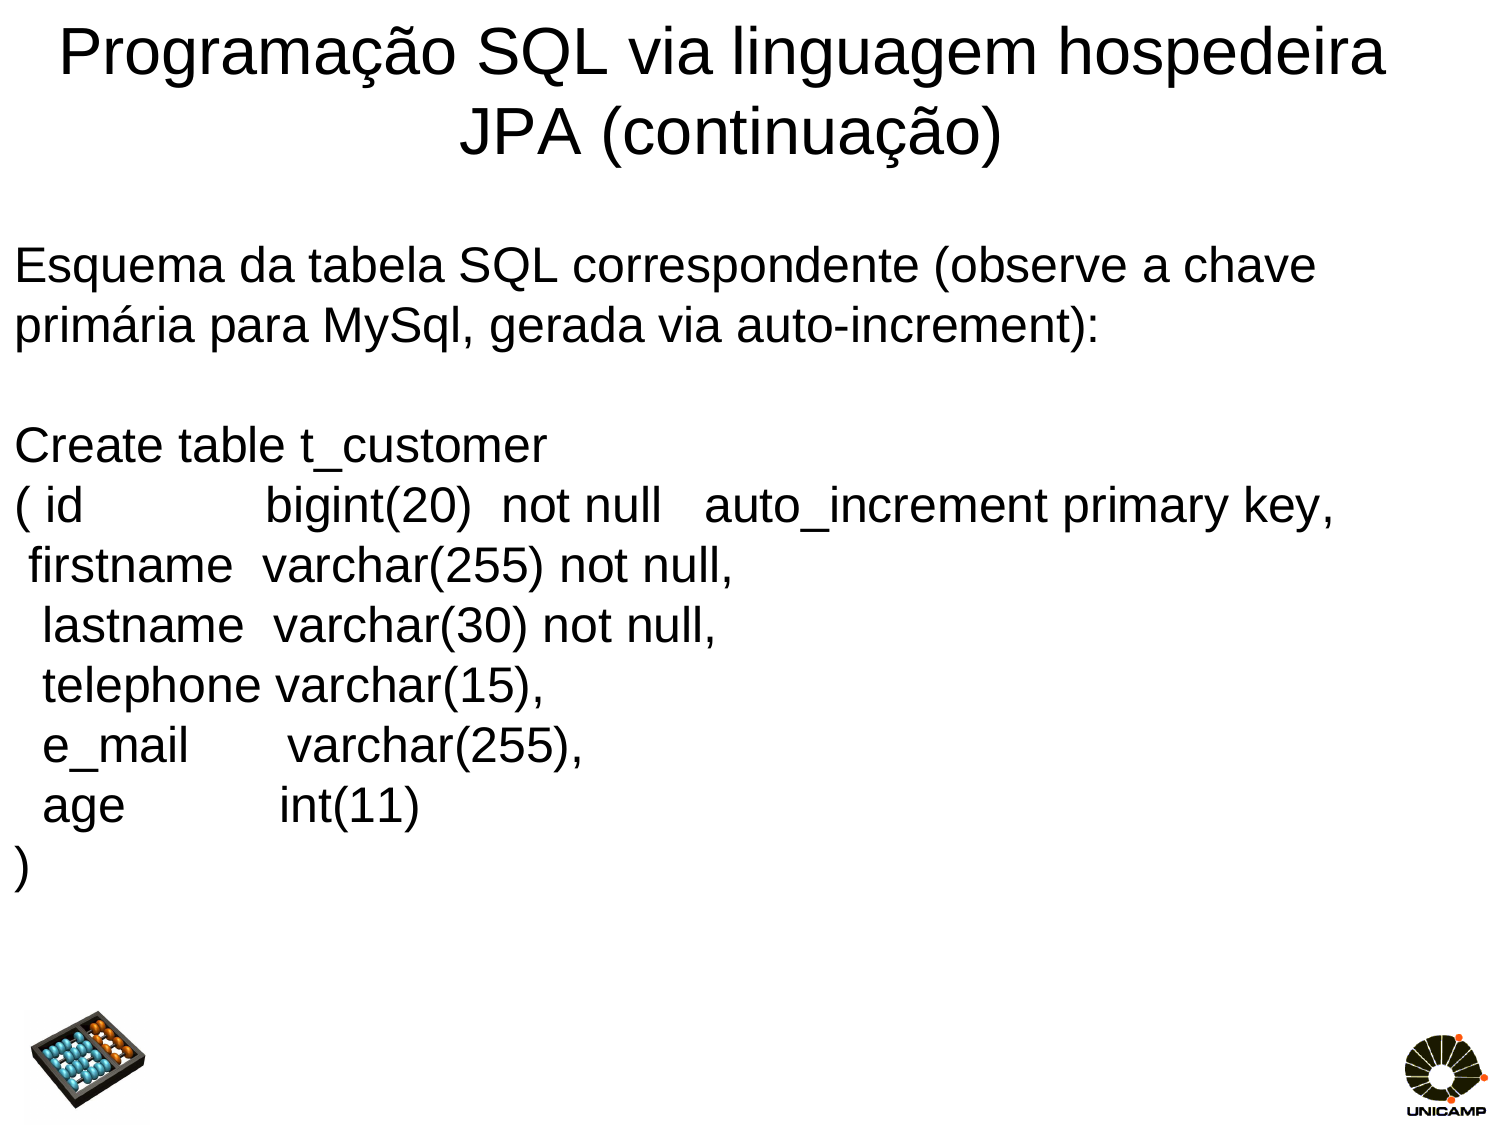

Programação SQL via linguagem hospedeira JPA (continuação)
Esquema da tabela SQL correspondente (observe a chave primária para MySql, gerada via auto-increment):
Create table t_customer
( id bigint(20) not null auto_increment primary key,
 firstname varchar(255) not null,
 lastname varchar(30) not null,
 telephone varchar(15),
 e_mail varchar(255),
 age int(11)
)